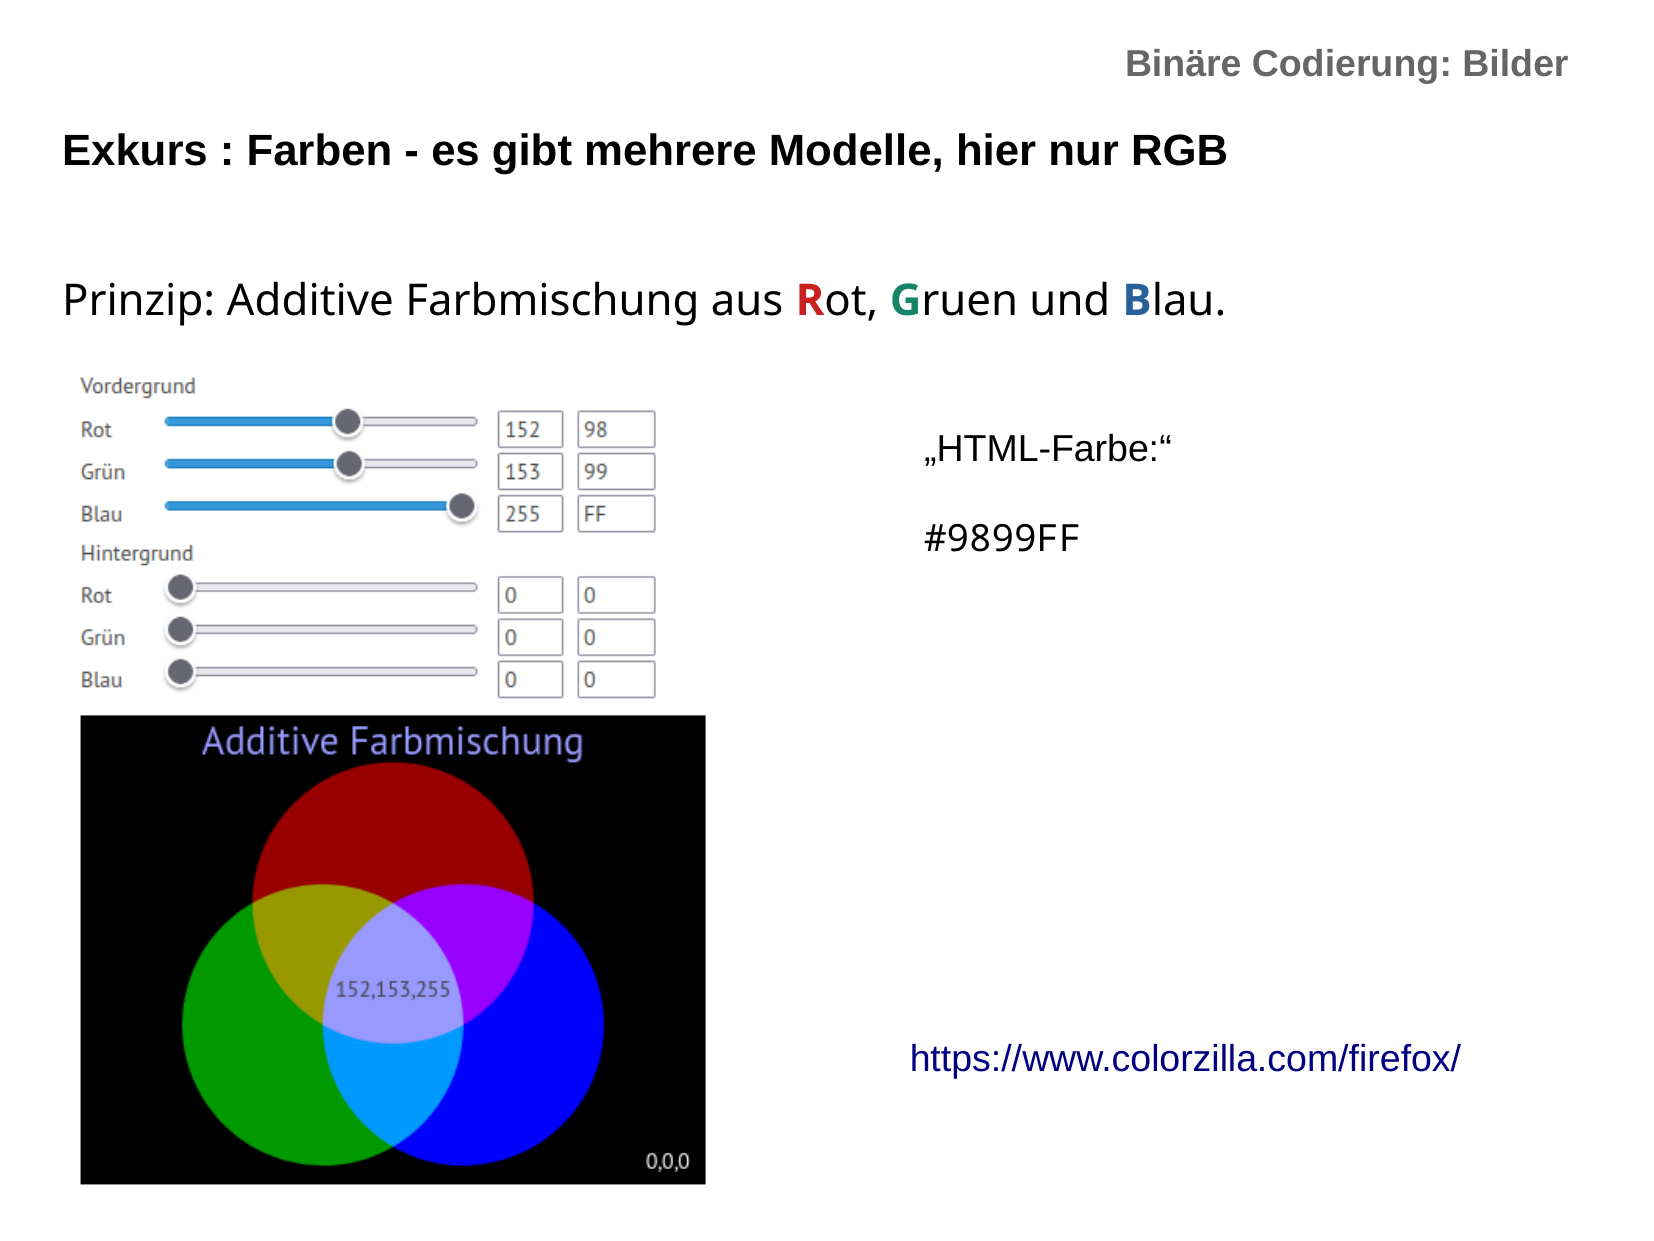

Binäre Codierung: Bilder
Exkurs : Farben - es gibt mehrere Modelle, hier nur RGB
Prinzip: Additive Farbmischung aus Rot, Gruen und Blau.
„HTML-Farbe:“
#9899FF
https://www.colorzilla.com/firefox/